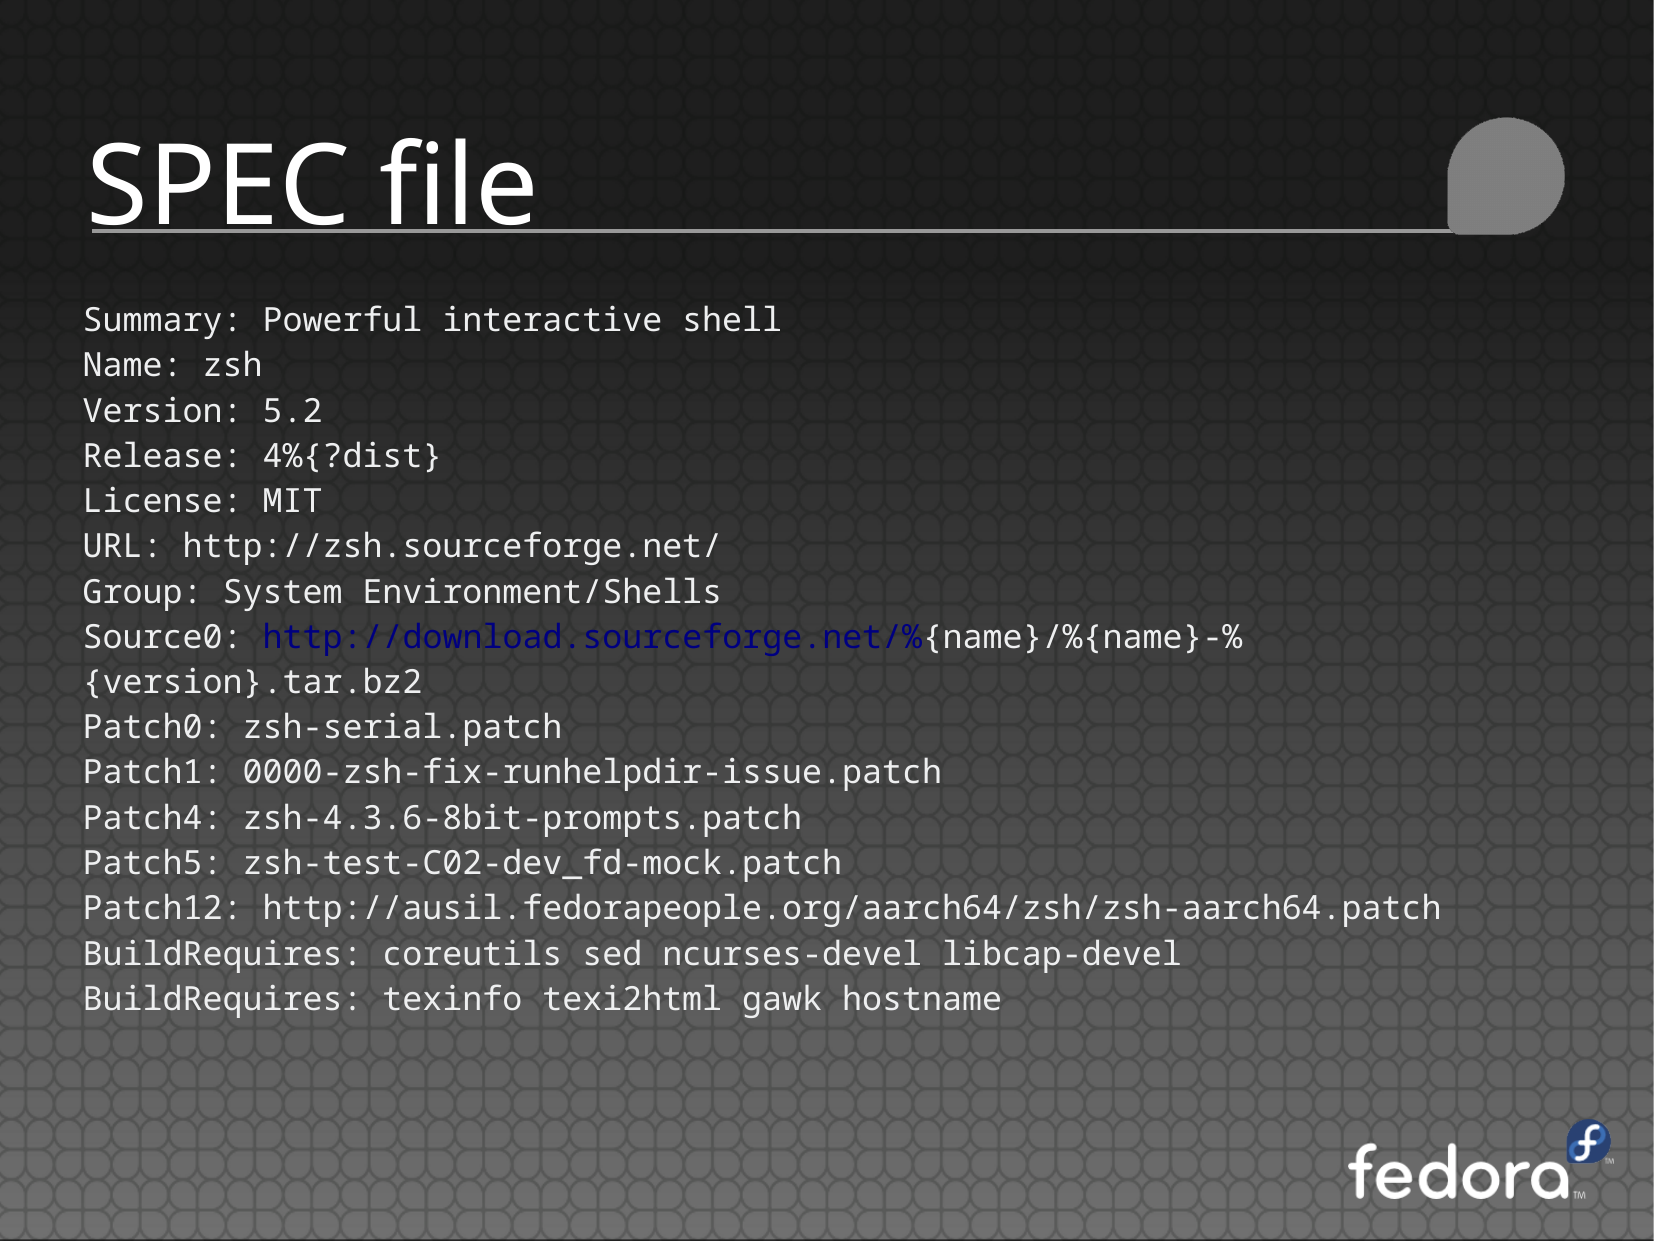

# SPEC file
Summary: Powerful interactive shell
Name: zsh
Version: 5.2
Release: 4%{?dist}
License: MIT
URL: http://zsh.sourceforge.net/
Group: System Environment/Shells
Source0: http://download.sourceforge.net/%{name}/%{name}-%{version}.tar.bz2
Patch0: zsh-serial.patch
Patch1: 0000-zsh-fix-runhelpdir-issue.patch
Patch4: zsh-4.3.6-8bit-prompts.patch
Patch5: zsh-test-C02-dev_fd-mock.patch
Patch12: http://ausil.fedorapeople.org/aarch64/zsh/zsh-aarch64.patch
BuildRequires: coreutils sed ncurses-devel libcap-devel
BuildRequires: texinfo texi2html gawk hostname